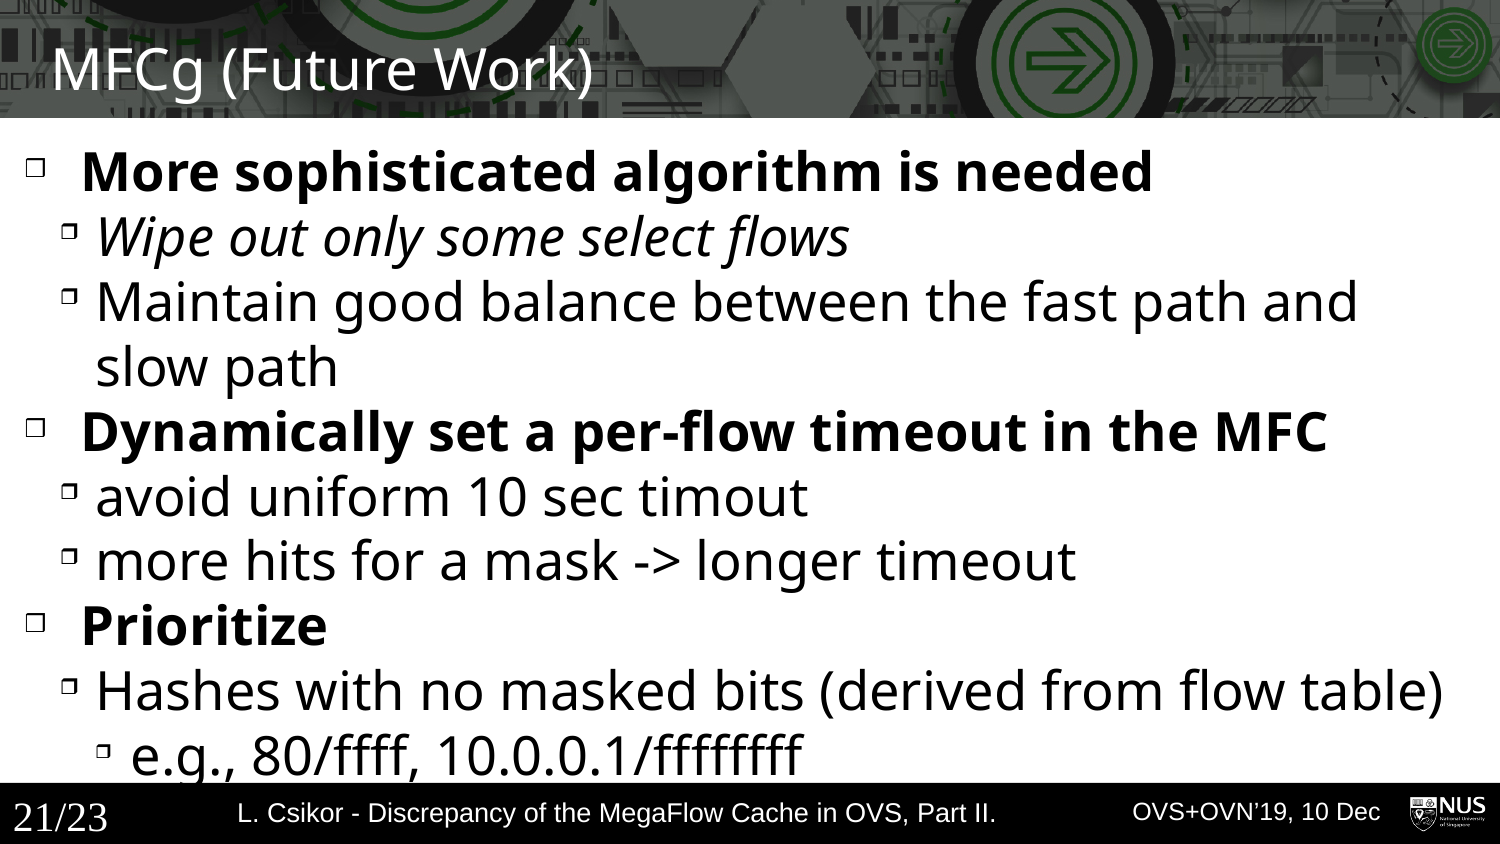

MFCg (Future Work)
More sophisticated algorithm is needed
Wipe out only some select flows
Maintain good balance between the fast path and slow path
Dynamically set a per-flow timeout in the MFC
avoid uniform 10 sec timout
more hits for a mask -> longer timeout
Prioritize
Hashes with no masked bits (derived from flow table)
e.g., 80/ffff, 10.0.0.1/ffffffff